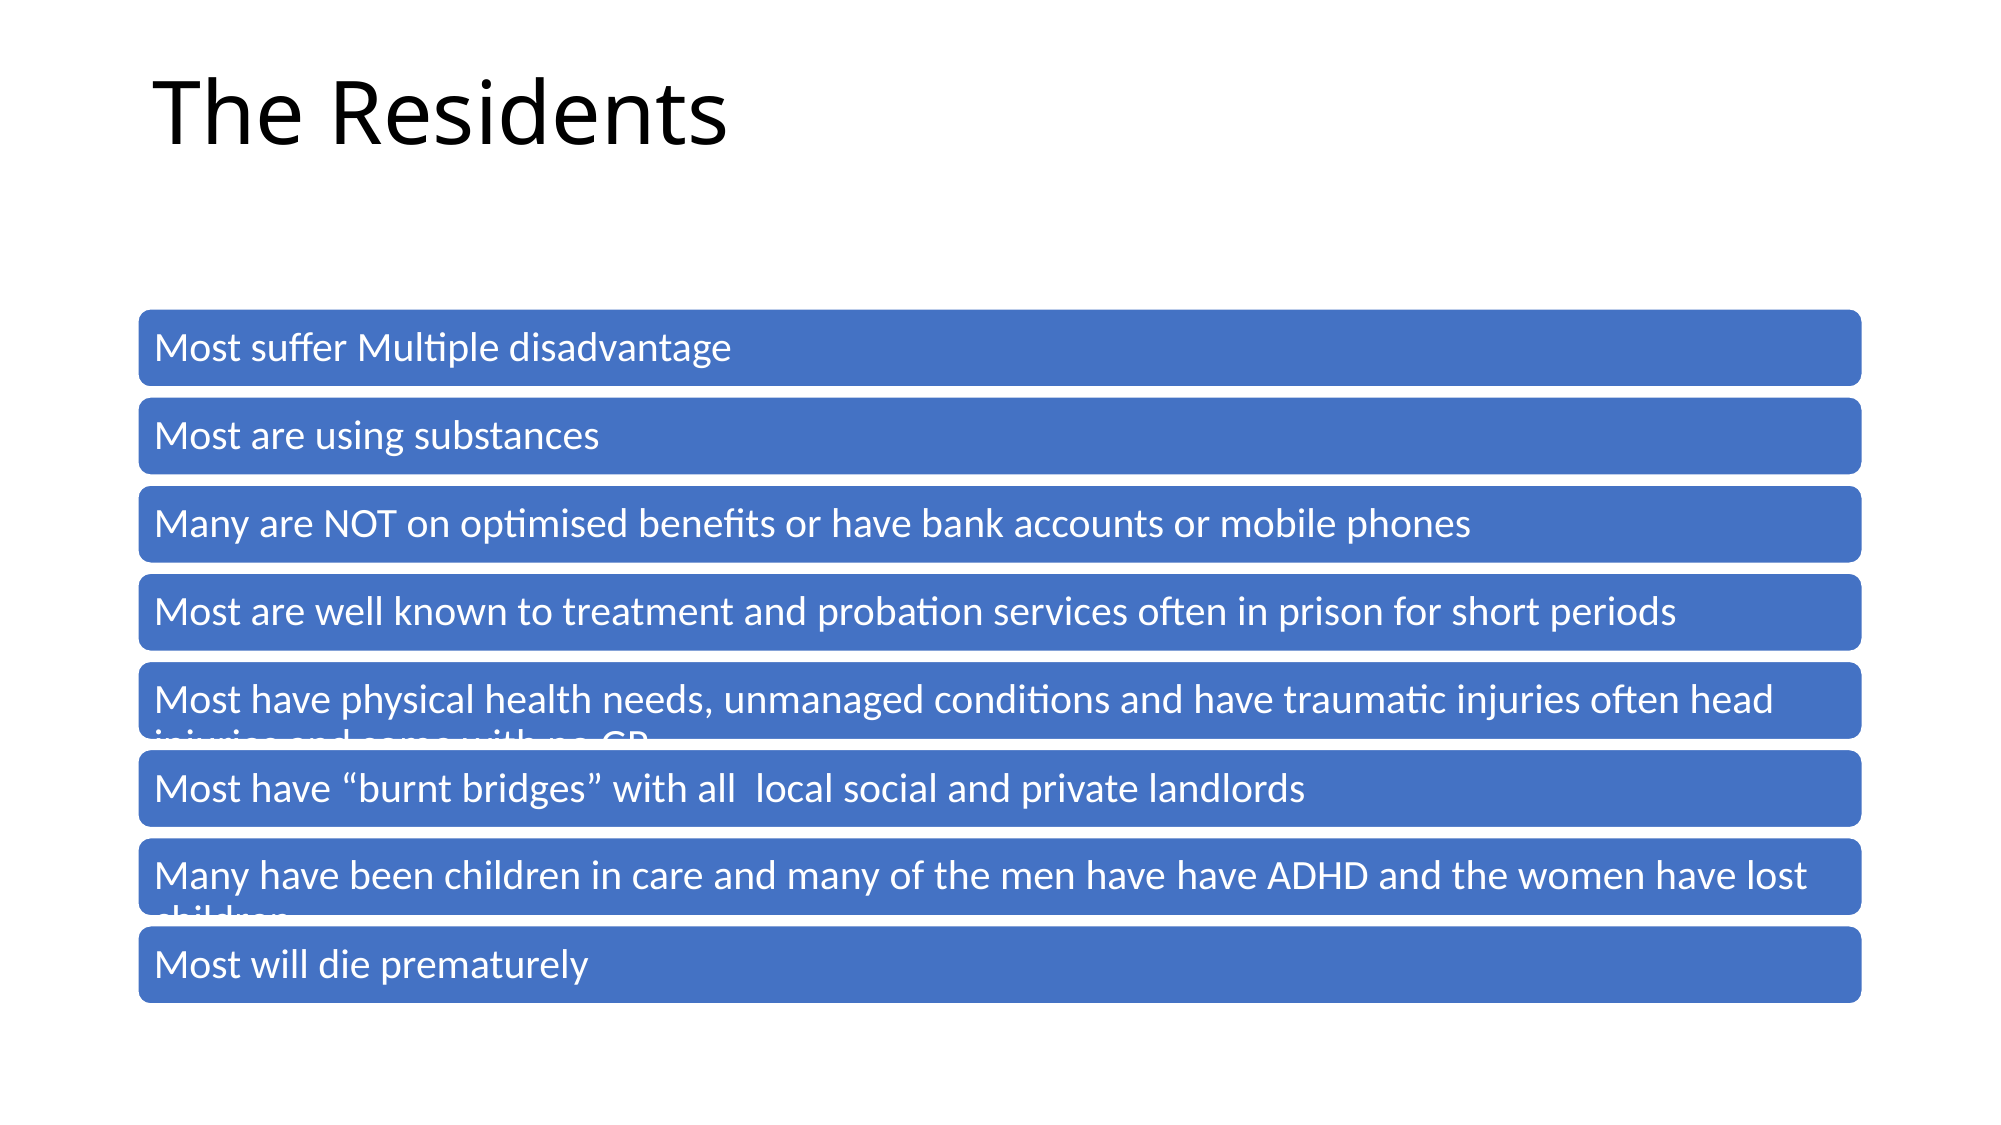

# The Residents
Most suffer Multiple disadvantage
Most are using substances
Many are NOT on optimised benefits or have bank accounts or mobile phones
Most are well known to treatment and probation services often in prison for short periods
Most have physical health needs, unmanaged conditions and have traumatic injuries often head injuries and some with no GP
Most have “burnt bridges” with all local social and private landlords
Many have been children in care and many of the men have have ADHD and the women have lost children
Most will die prematurely